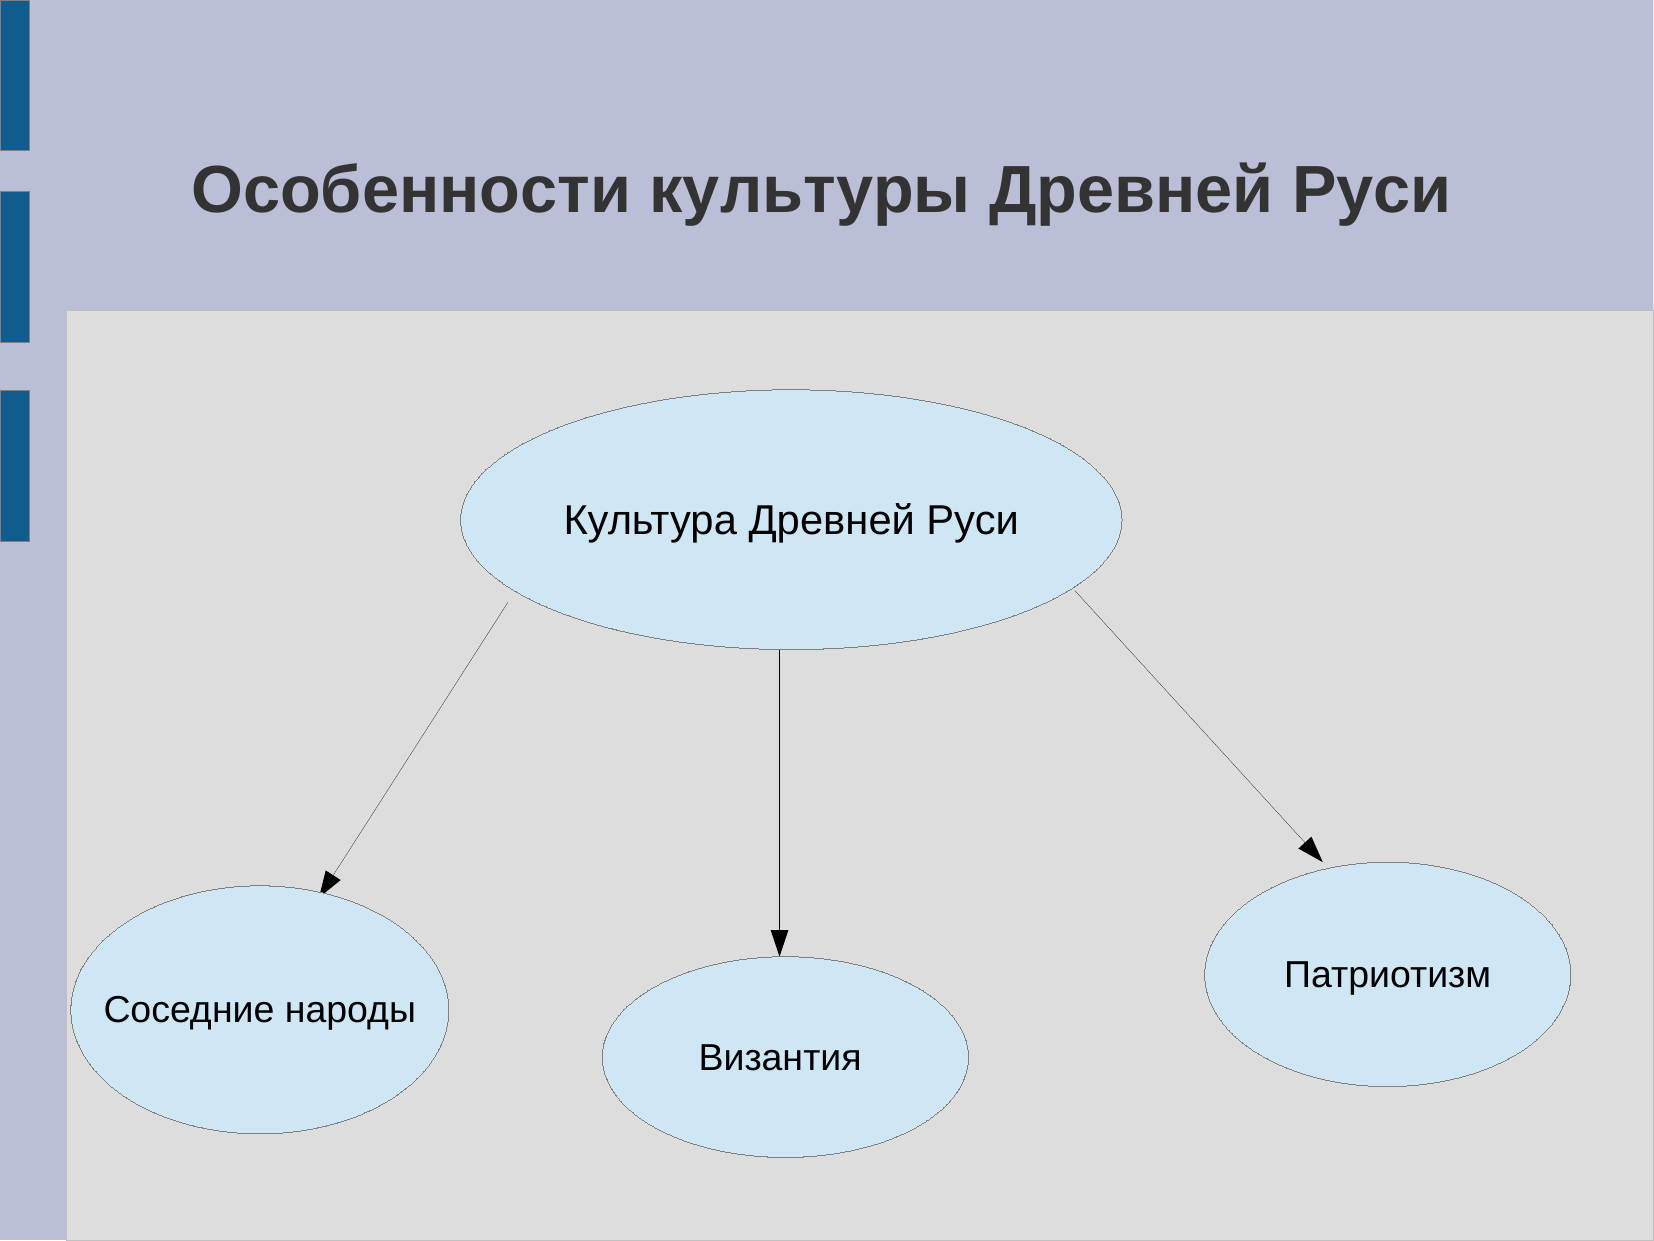

Особенности культуры Древней Руси
Культура Древней Руси
Патриотизм
Соседние народы
Византия